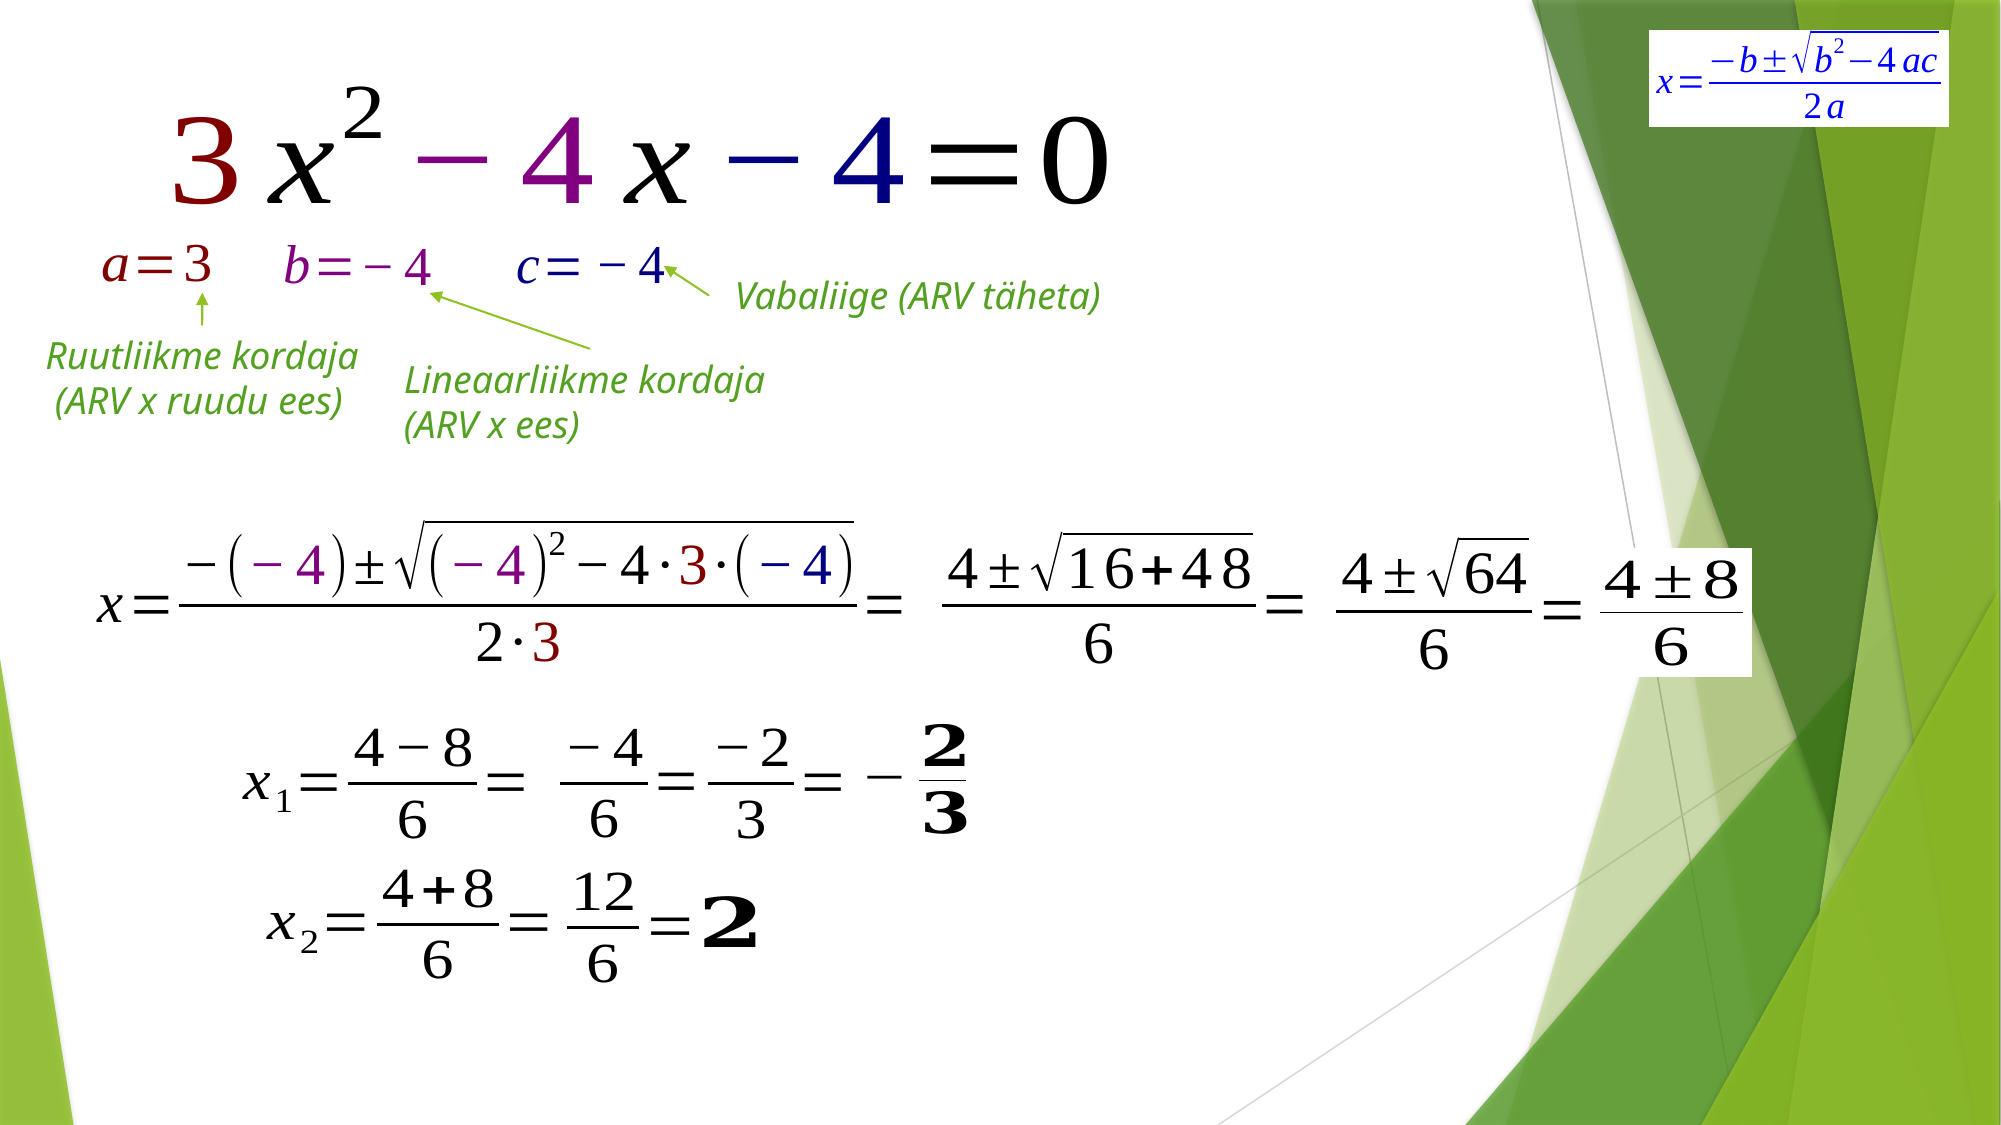

Vabaliige (ARV täheta)
Ruutliikme kordaja
 (ARV x ruudu ees)
Lineaarliikme kordaja
(ARV x ees)